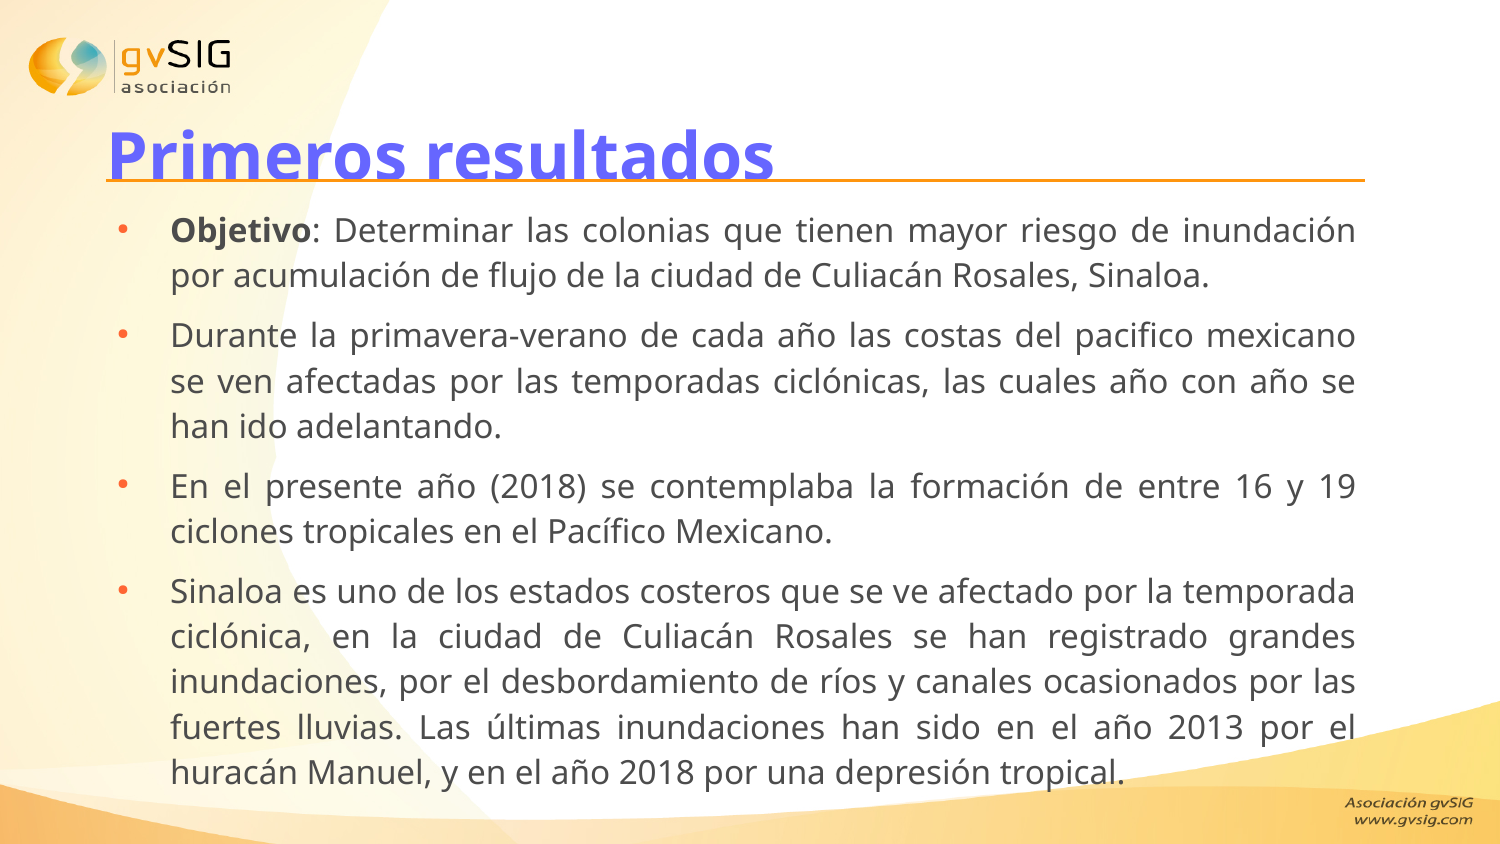

# Primeros resultados
Objetivo: Determinar las colonias que tienen mayor riesgo de inundación por acumulación de flujo de la ciudad de Culiacán Rosales, Sinaloa.
Durante la primavera-verano de cada año las costas del pacifico mexicano se ven afectadas por las temporadas ciclónicas, las cuales año con año se han ido adelantando.
En el presente año (2018) se contemplaba la formación de entre 16 y 19 ciclones tropicales en el Pacífico Mexicano.
Sinaloa es uno de los estados costeros que se ve afectado por la temporada ciclónica, en la ciudad de Culiacán Rosales se han registrado grandes inundaciones, por el desbordamiento de ríos y canales ocasionados por las fuertes lluvias. Las últimas inundaciones han sido en el año 2013 por el huracán Manuel, y en el año 2018 por una depresión tropical.